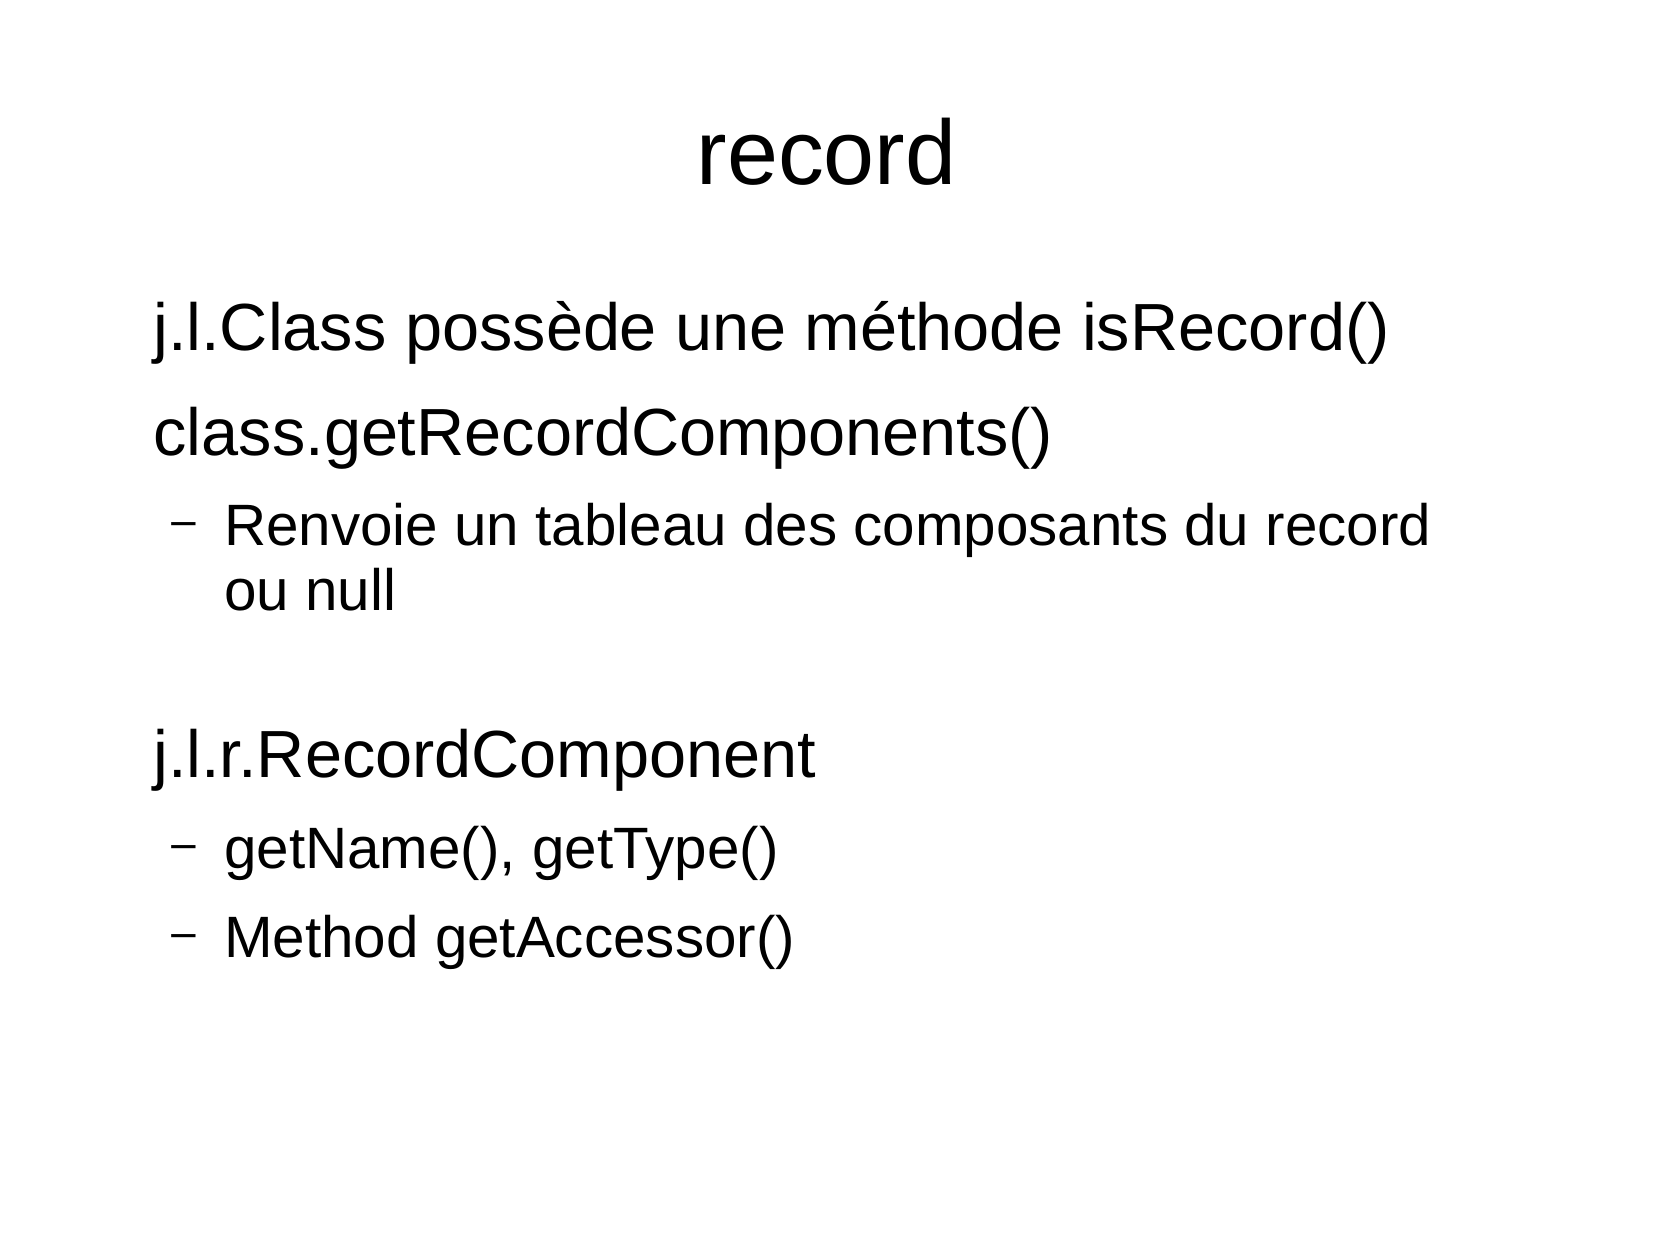

# record
j.l.Class possède une méthode isRecord()
class.getRecordComponents()
Renvoie un tableau des composants du record
ou null
j.l.r.RecordComponent
getName(), getType()
Method getAccessor()